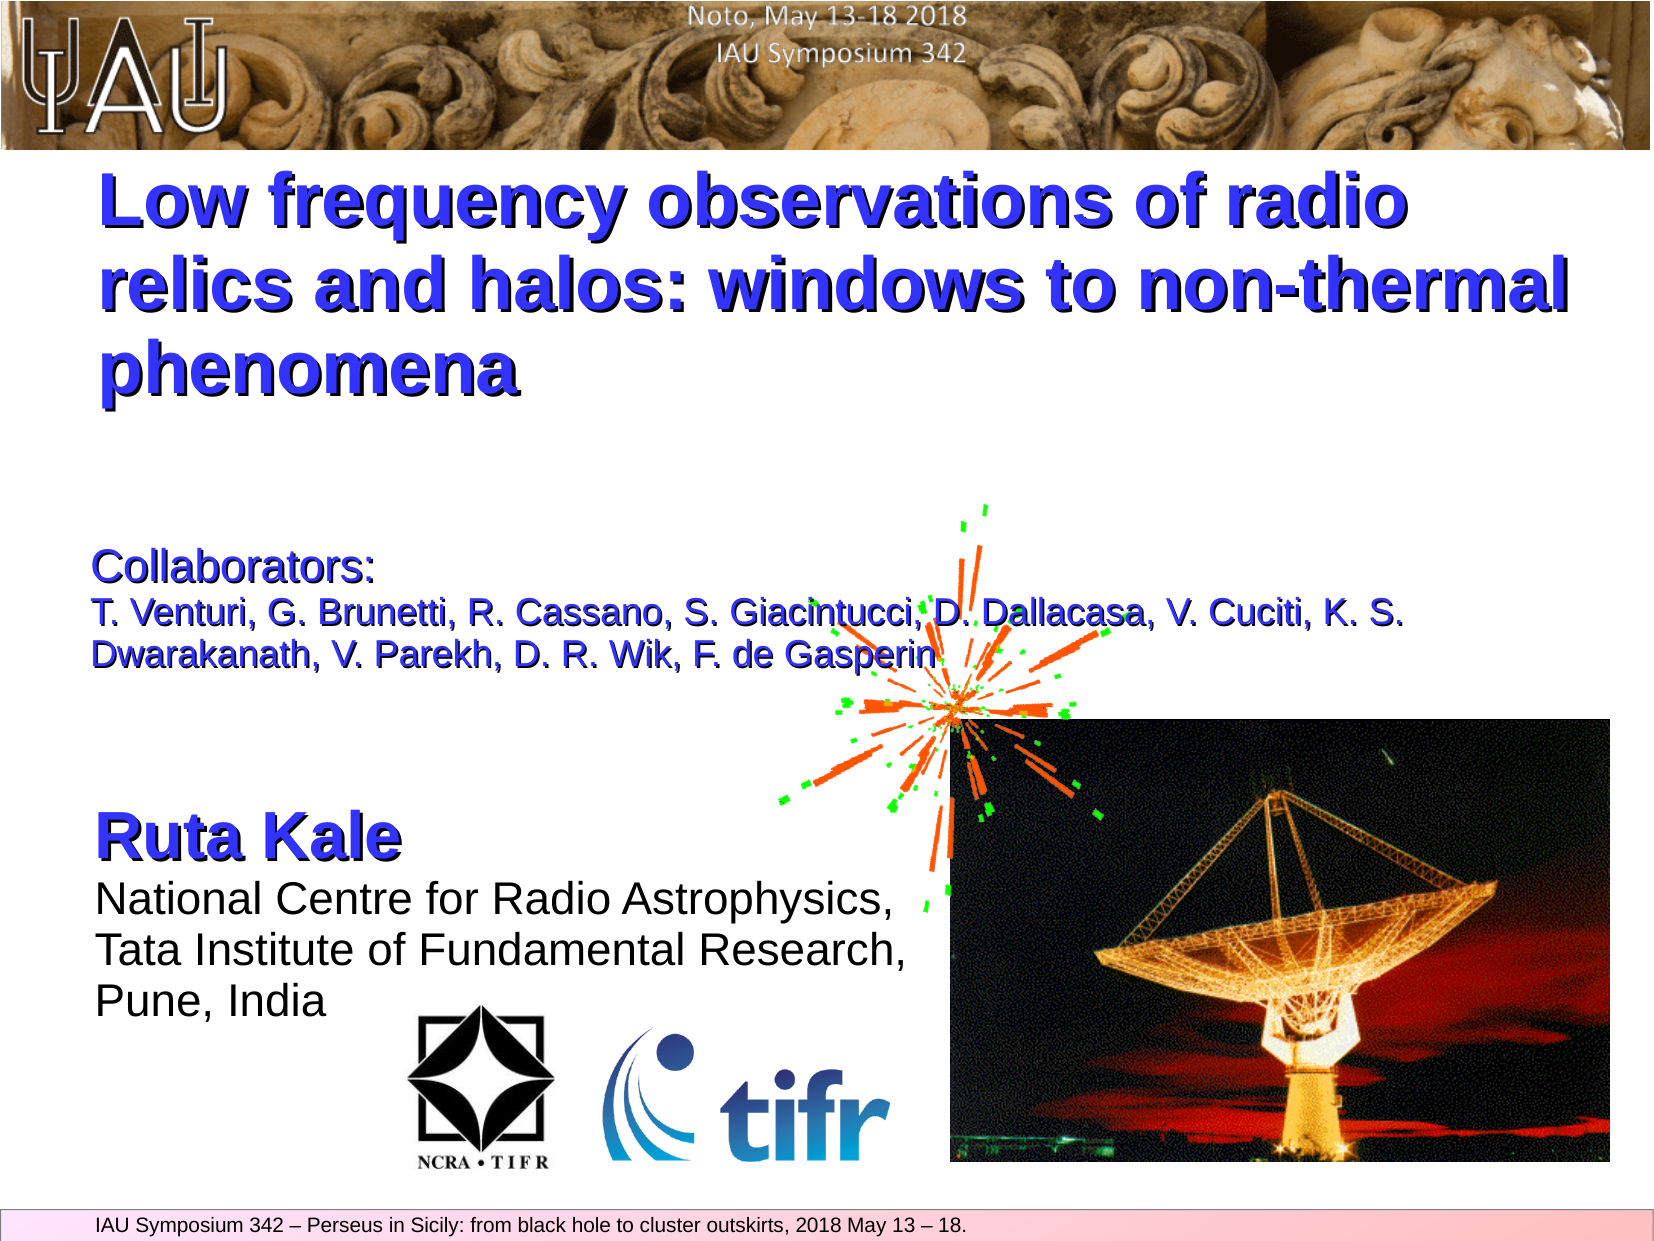

# Low frequency observations of radio relics and halos: windows to non-thermal phenomena
Collaborators:
T. Venturi, G. Brunetti, R. Cassano, S. Giacintucci, D. Dallacasa, V. Cuciti, K. S. Dwarakanath, V. Parekh, D. R. Wik, F. de Gasperin
Ruta Kale
National Centre for Radio Astrophysics,
Tata Institute of Fundamental Research,
Pune, India